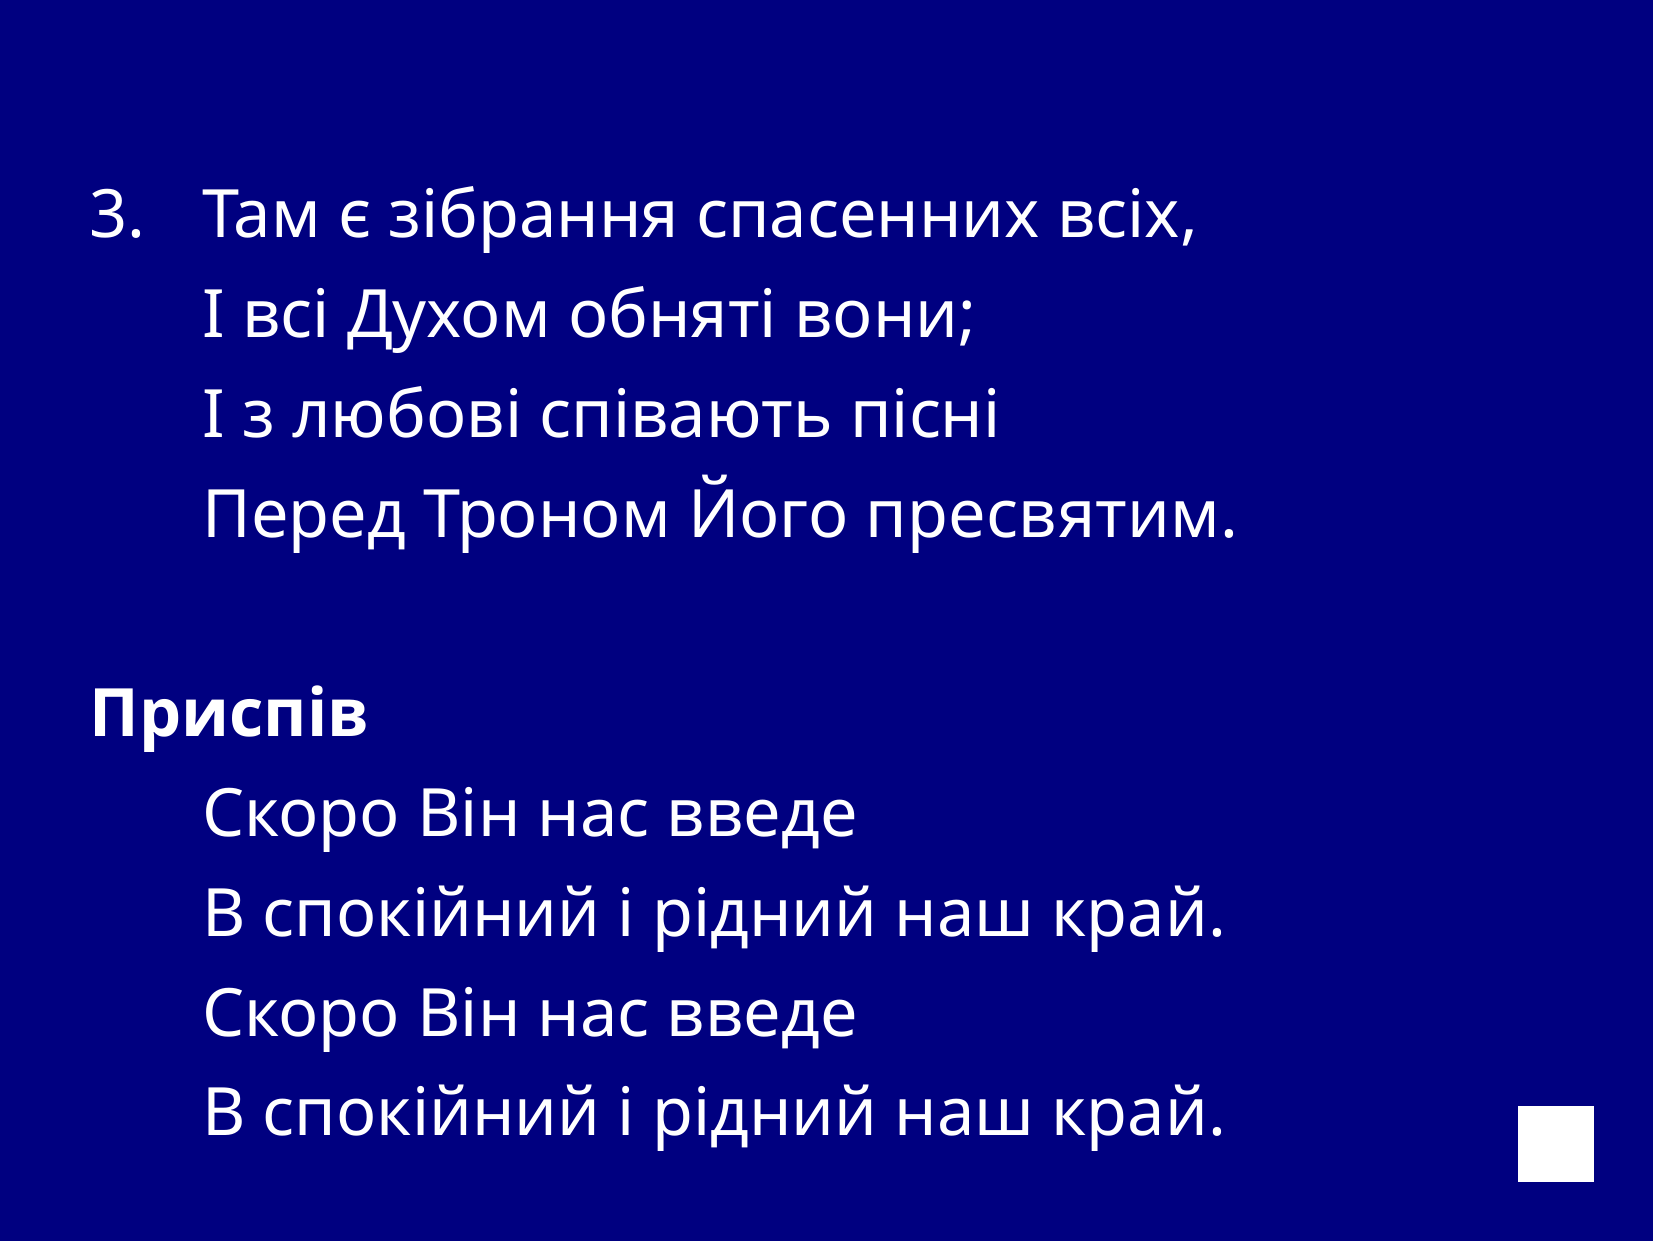

3.	Там є зібрання спасенних всіх,
	І всі Духом обняті вони;
	І з любові співають пісні
	Перед Троном Його пресвятим.
Приспів
	Скоро Він нас введе
	В спокійний і рідний наш край.
	Скоро Він нас введе
	В спокійний і рідний наш край.